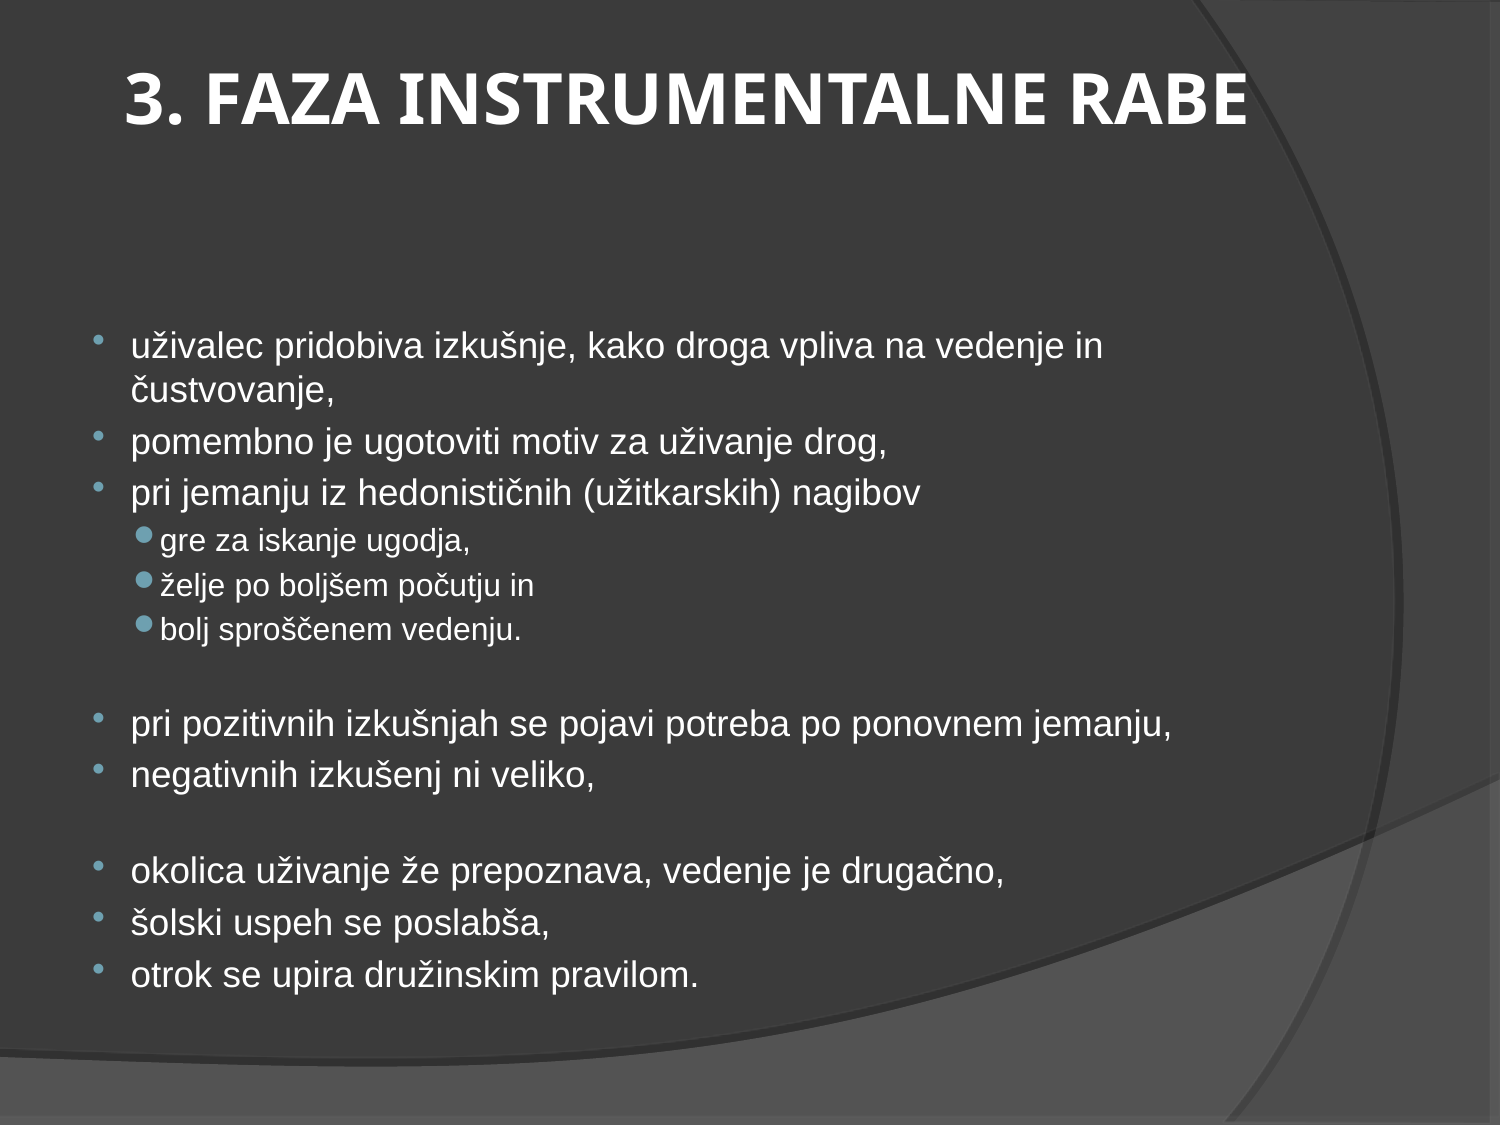

# 3. FAZA INSTRUMENTALNE RABE
uživalec pridobiva izkušnje, kako droga vpliva na vedenje in čustvovanje,
pomembno je ugotoviti motiv za uživanje drog,
pri jemanju iz hedonističnih (užitkarskih) nagibov
gre za iskanje ugodja,
želje po boljšem počutju in
bolj sproščenem vedenju.
pri pozitivnih izkušnjah se pojavi potreba po ponovnem jemanju,
negativnih izkušenj ni veliko,
okolica uživanje že prepoznava, vedenje je drugačno,
šolski uspeh se poslabša,
otrok se upira družinskim pravilom.